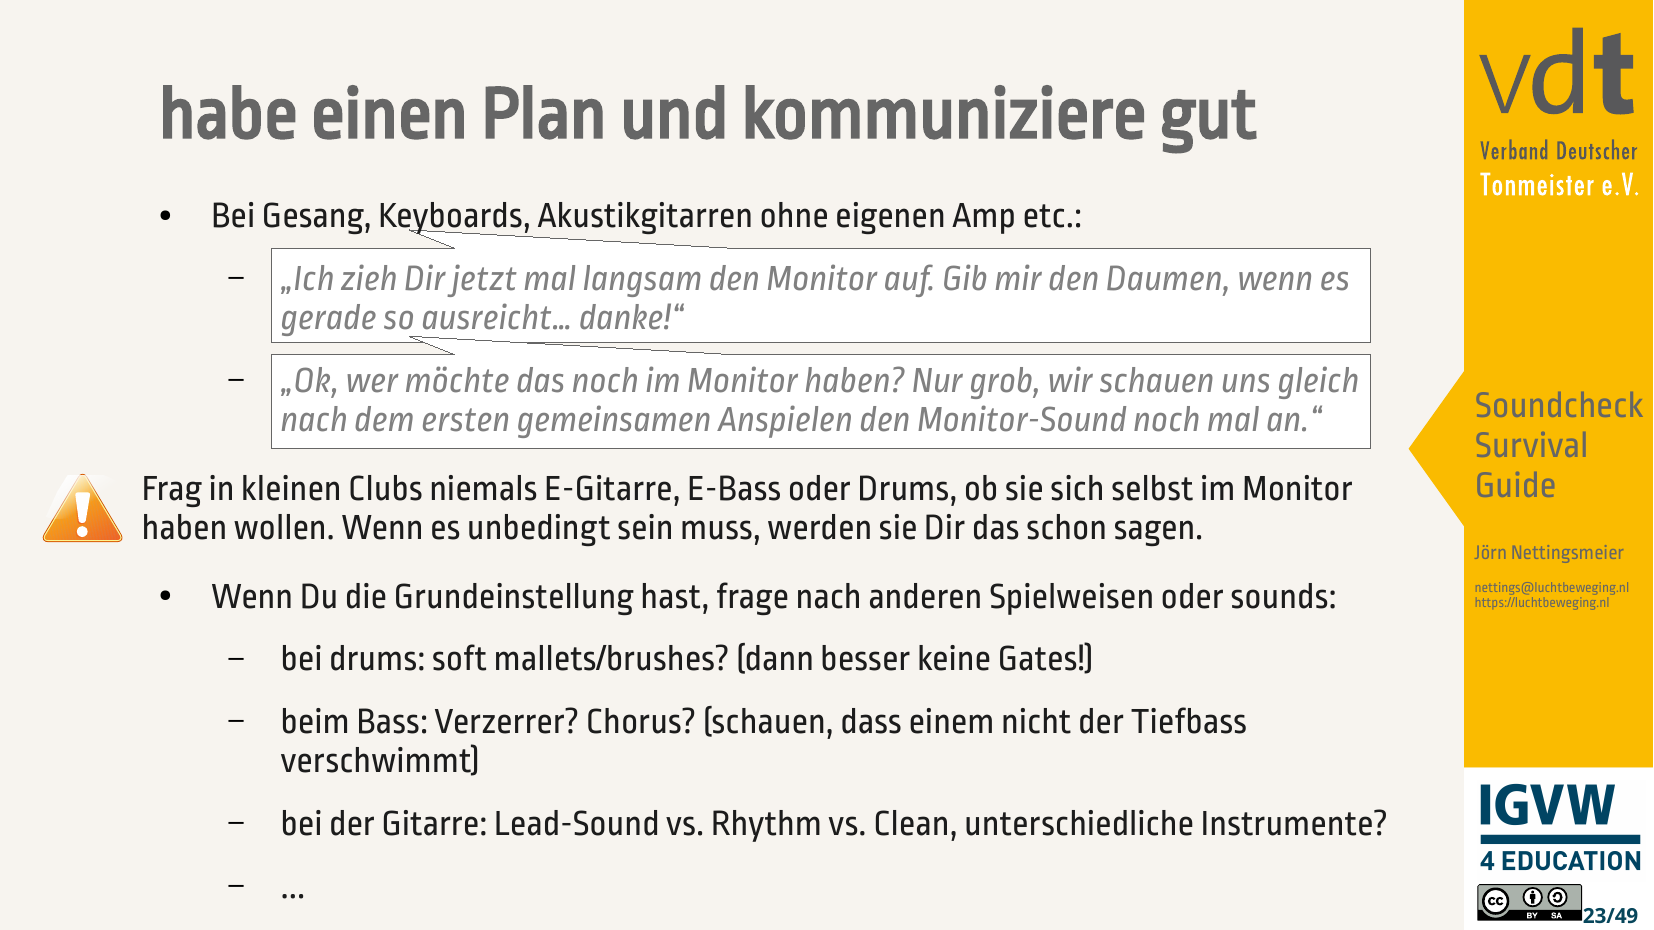

# habe einen Plan und kommuniziere gut
Bei Gesang, Keyboards, Akustikgitarren ohne eigenen Amp etc.:
„Ich zieh Dir jetzt mal langsam den Monitor auf. Gib mir den Daumen, wenn es gerade so ausreicht… danke!“
„Ok, wer möchte das noch im Monitor haben? Nur grob, wir schauen uns gleich nach dem ersten gemeinsamen Anspielen den Monitor-Sound noch mal an.“
Frag in kleinen Clubs niemals E-Gitarre, E-Bass oder Drums, ob sie sich selbst im Monitor haben wollen. Wenn es unbedingt sein muss, werden sie Dir das schon sagen.
Wenn Du die Grundeinstellung hast, frage nach anderen Spielweisen oder sounds:
bei drums: soft mallets/brushes? (dann besser keine Gates!)
beim Bass: Verzerrer? Chorus? (schauen, dass einem nicht der Tiefbass verschwimmt)
bei der Gitarre: Lead-Sound vs. Rhythm vs. Clean, unterschiedliche Instrumente?
...